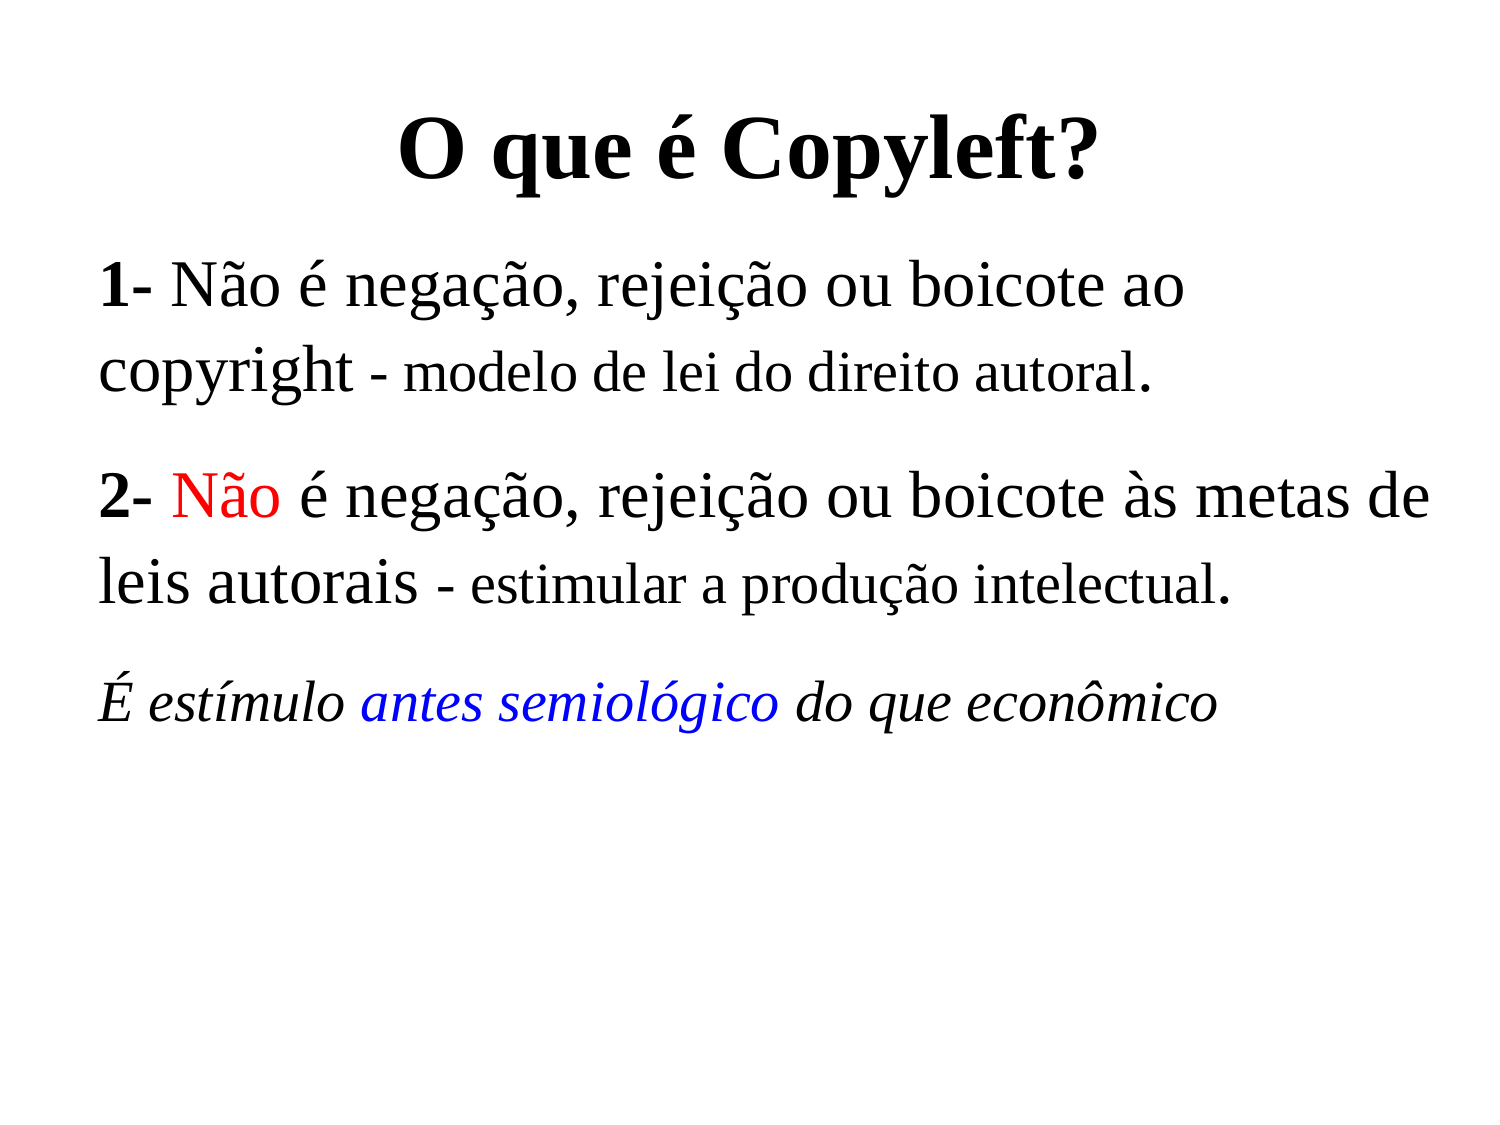

# O que é Copyleft?
1- Não é negação, rejeição ou boicote ao
copyright - modelo de lei do direito autoral.
2- Não é negação, rejeição ou boicote às metas de
leis autorais - estimular a produção intelectual.
É estímulo antes semiológico do que econômico